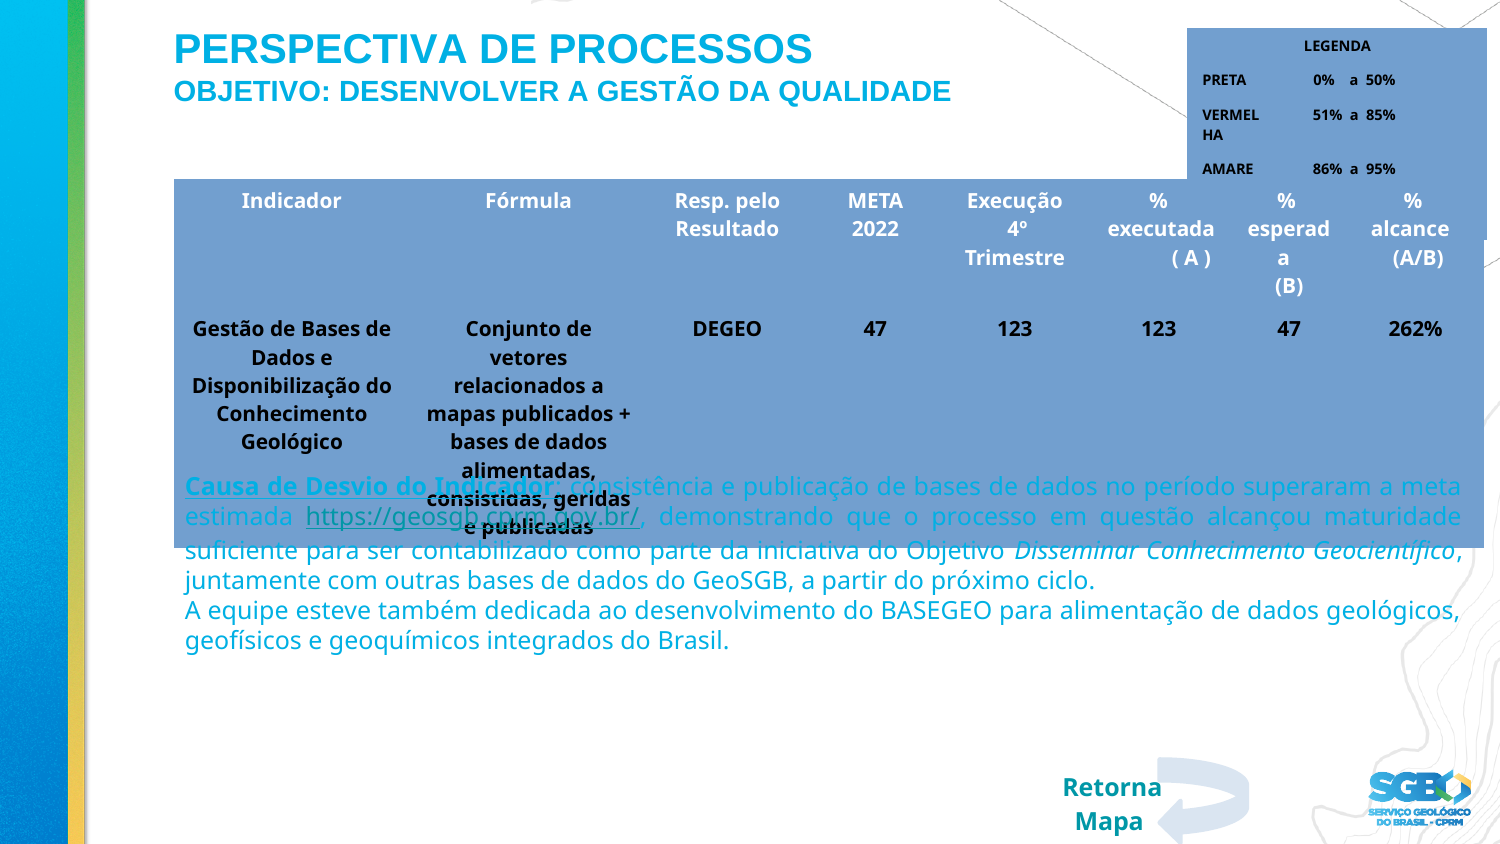

PERSPECTIVA DE PROCESSOS
OBJETIVO: DESENVOLVER A GESTÃO DA QUALIDADE
| LEGENDA | | |
| --- | --- | --- |
| PRETA | 0% a 50% | |
| VERMELHA | 51% a 85% | |
| AMARELA | 86% a 95% | |
| VERDE | 96% a 100% | |
| Indicador | Fórmula | Resp. pelo Resultado | META 2022 | Execução 4º Trimestre | % executada ( A ) | % esperada (B) | % alcance (A/B) |
| --- | --- | --- | --- | --- | --- | --- | --- |
| Gestão de Bases de Dados e Disponibilização do Conhecimento Geológico | Conjunto de vetores relacionados a mapas publicados + bases de dados alimentadas, consistidas, geridas e publicadas | DEGEO | 47 | 123 | 123 | 47 | 262% |
Causa de Desvio do Indicador: consistência e publicação de bases de dados no período superaram a meta estimada https://geosgb.cprm.gov.br/, demonstrando que o processo em questão alcançou maturidade suficiente para ser contabilizado como parte da iniciativa do Objetivo Disseminar Conhecimento Geocientífico, juntamente com outras bases de dados do GeoSGB, a partir do próximo ciclo.
A equipe esteve também dedicada ao desenvolvimento do BASEGEO para alimentação de dados geológicos, geofísicos e geoquímicos integrados do Brasil.
Retorna Mapa